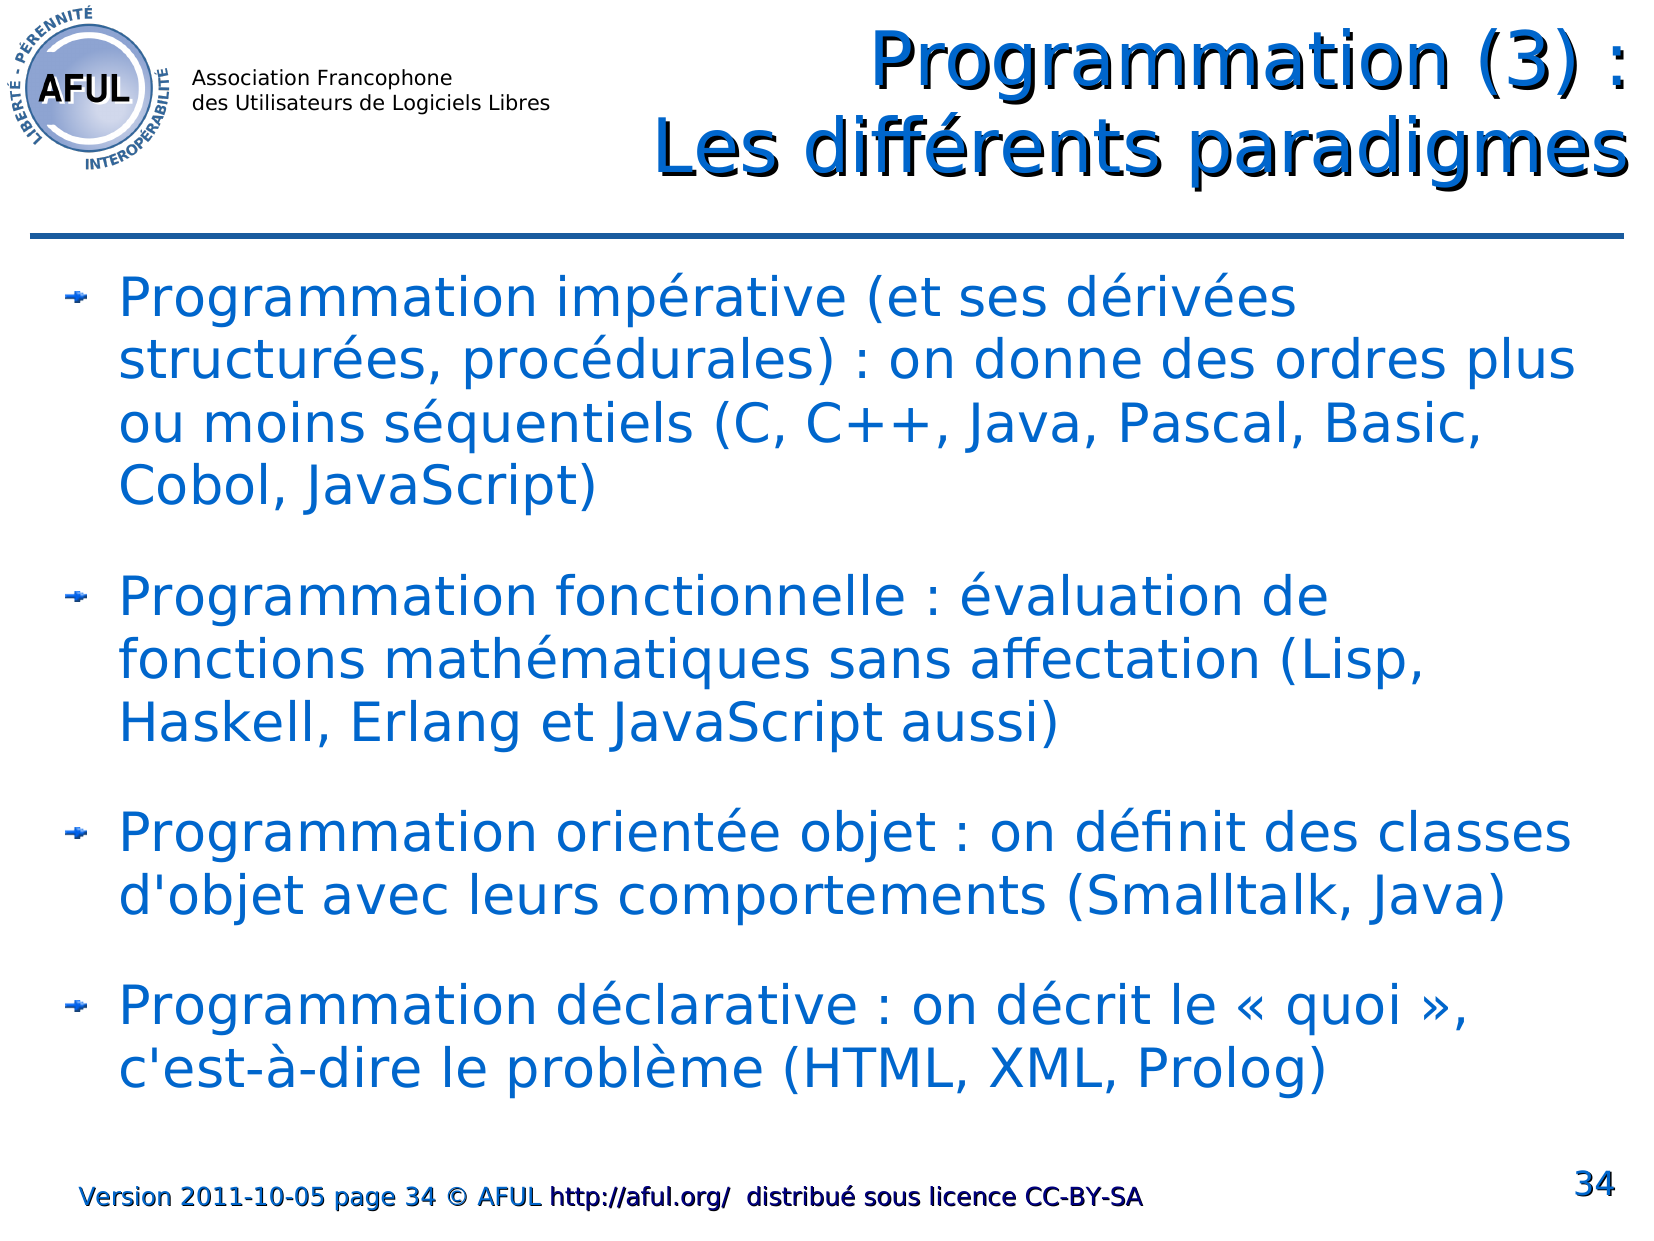

Programmation (3) :
Les différents paradigmes
# Programmation impérative (et ses dérivées structurées, procédurales) : on donne des ordres plus ou moins séquentiels (C, C++, Java, Pascal, Basic, Cobol, JavaScript)
Programmation fonctionnelle : évaluation de fonctions mathématiques sans affectation (Lisp, Haskell, Erlang et JavaScript aussi)
Programmation orientée objet : on définit des classes d'objet avec leurs comportements (Smalltalk, Java)
Programmation déclarative : on décrit le « quoi », c'est-à-dire le problème (HTML, XML, Prolog)